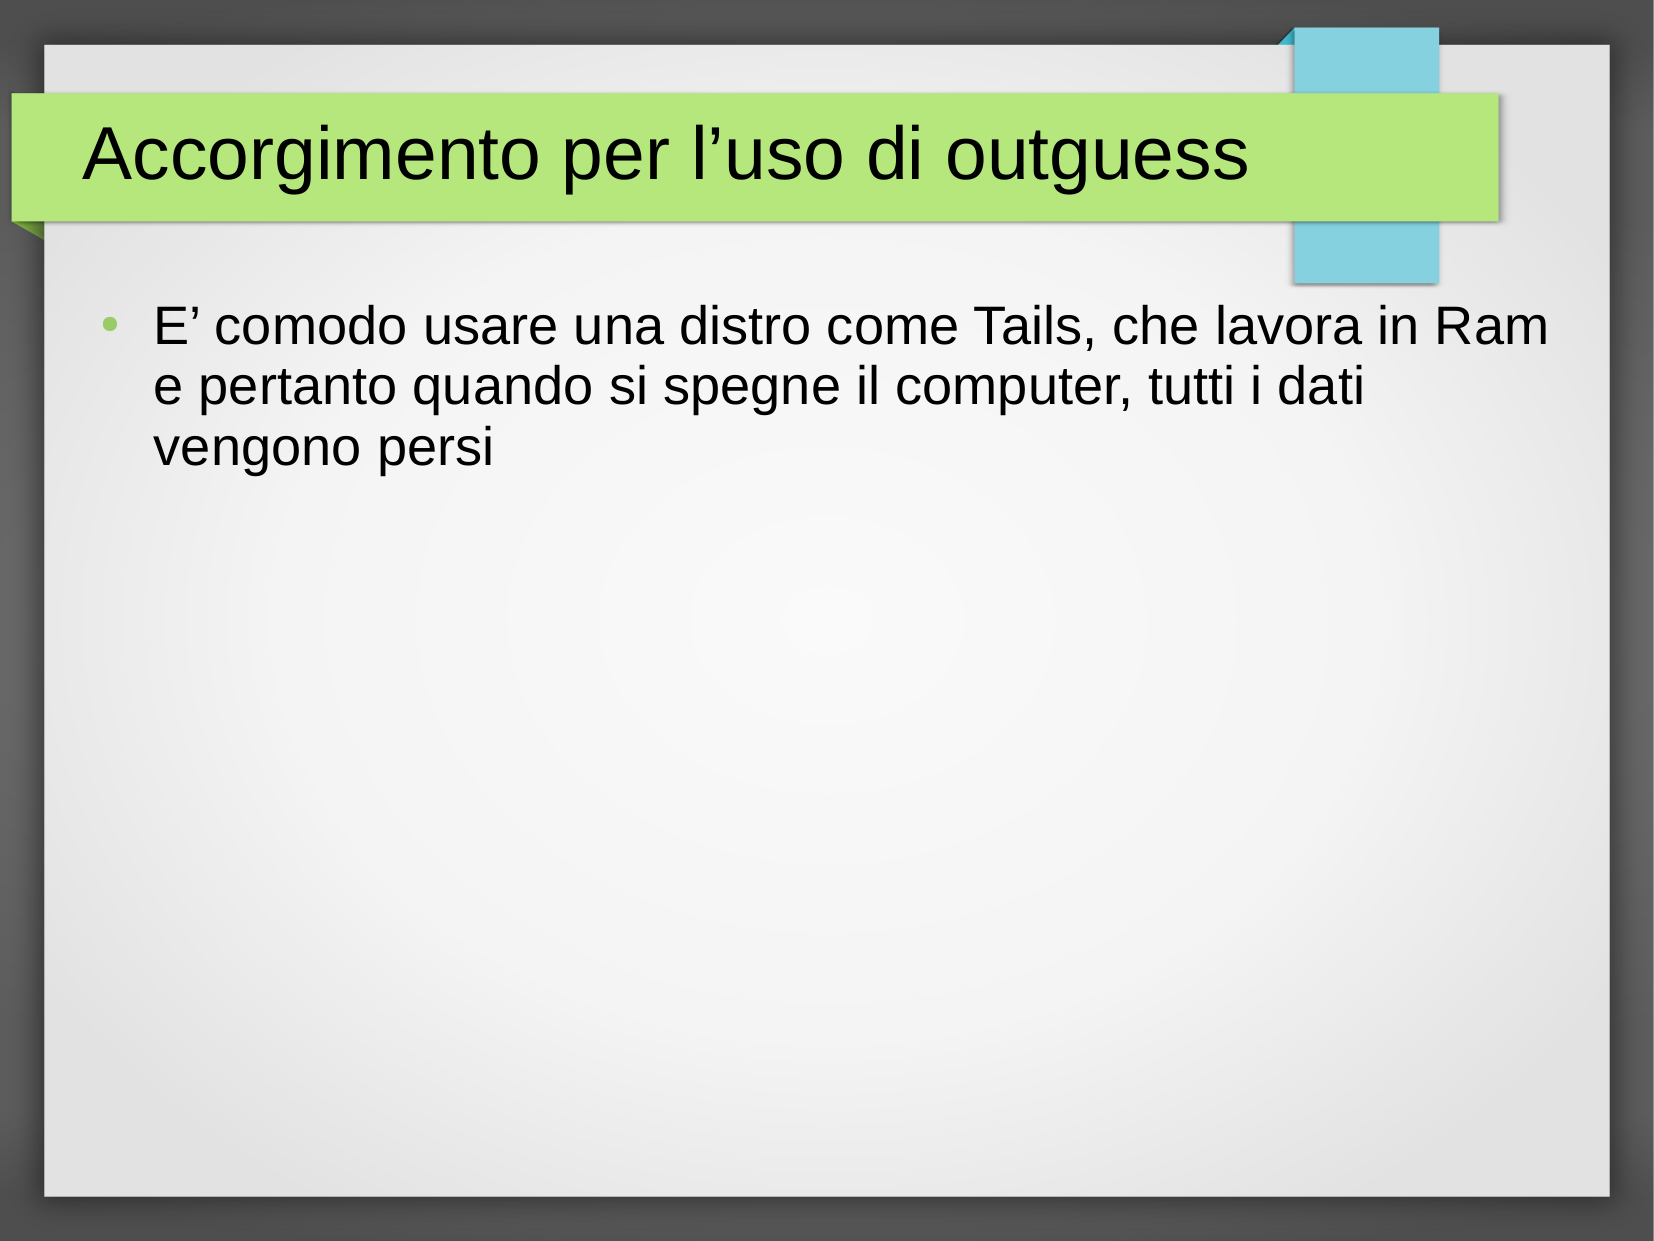

# Accorgimento per l’uso di outguess
E’ comodo usare una distro come Tails, che lavora in Ram e pertanto quando si spegne il computer, tutti i dati vengono persi